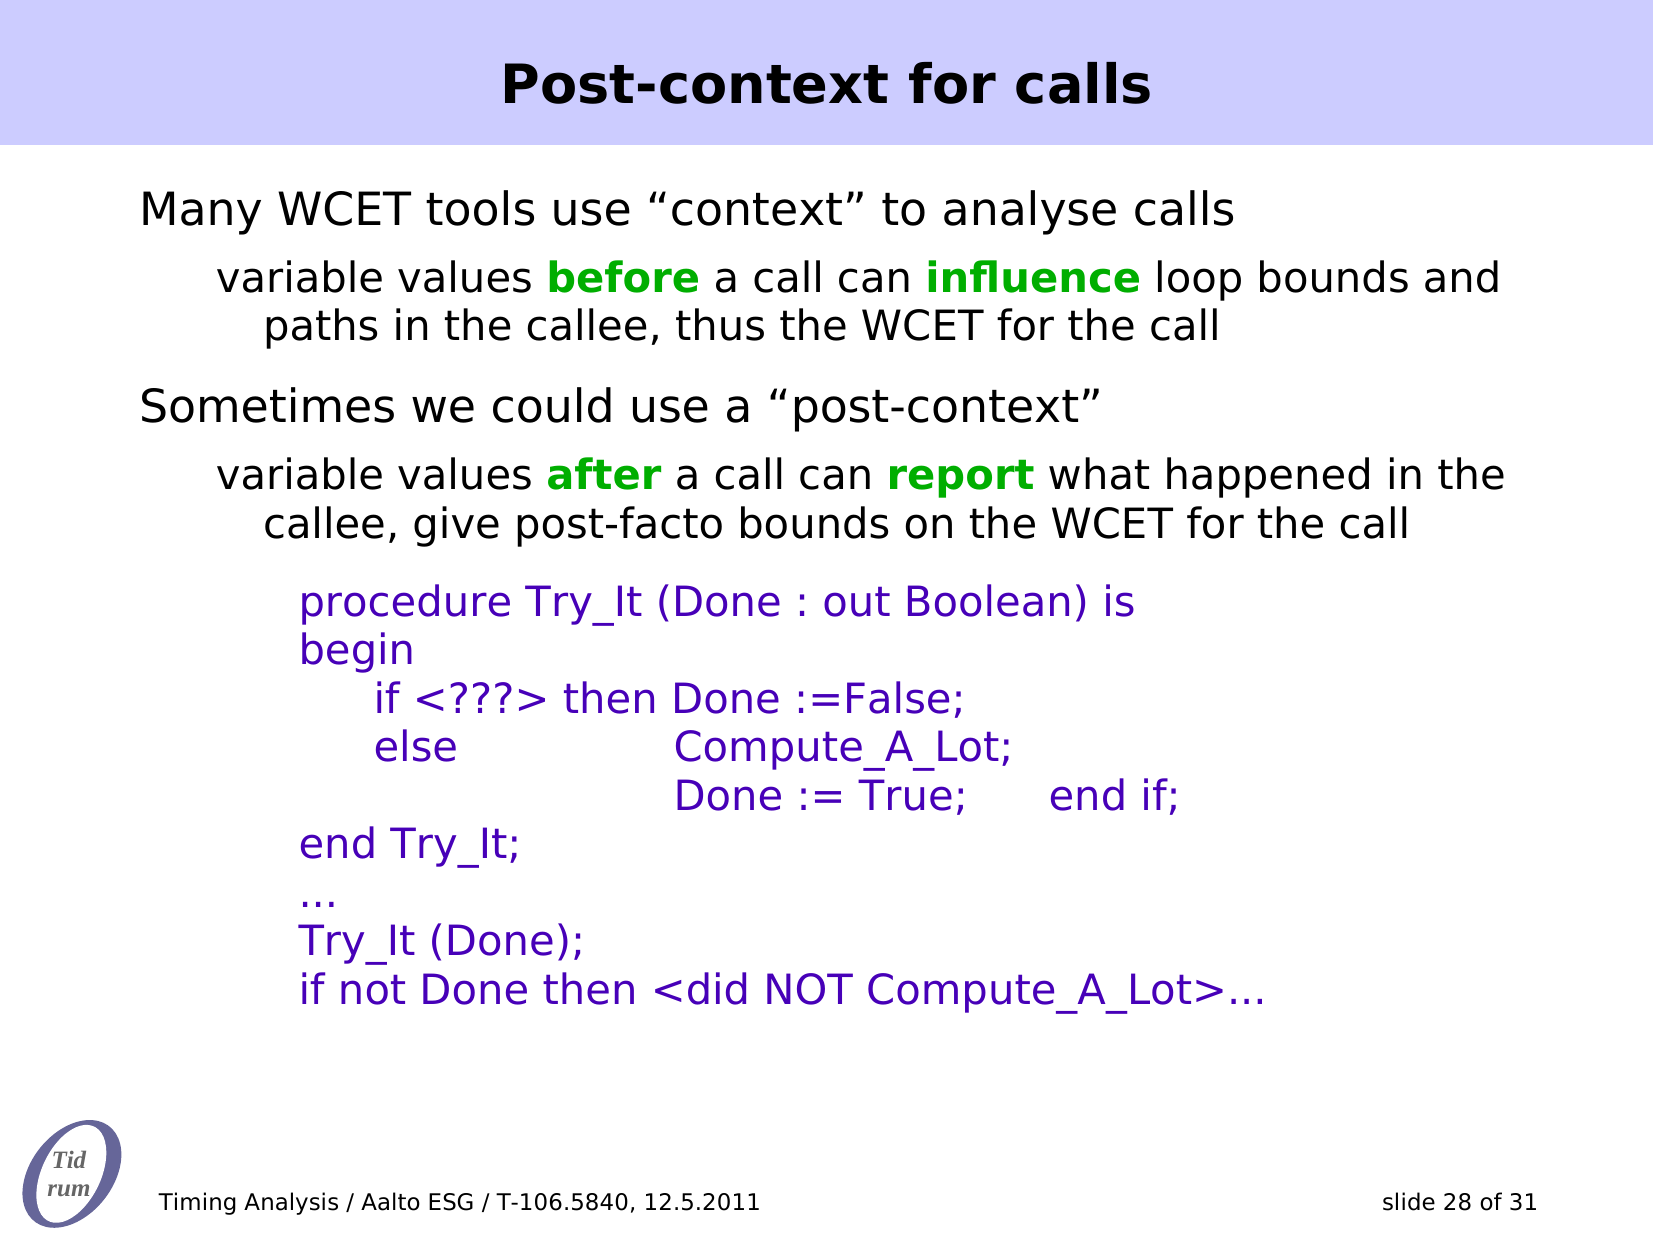

# Post-context for calls
Many WCET tools use “context” to analyse calls
variable values before a call can influence loop bounds and paths in the callee, thus the WCET for the call
Sometimes we could use a “post-context”
variable values after a call can report what happened in the callee, give post-facto bounds on the WCET for the call
procedure Try_It (Done : out Boolean) is
begin
	if <???> then Done :=False;
	else			Compute_A_Lot;
					Done := True;		end if;
end Try_It;
...
Try_It (Done);
if not Done then <did NOT Compute_A_Lot>...